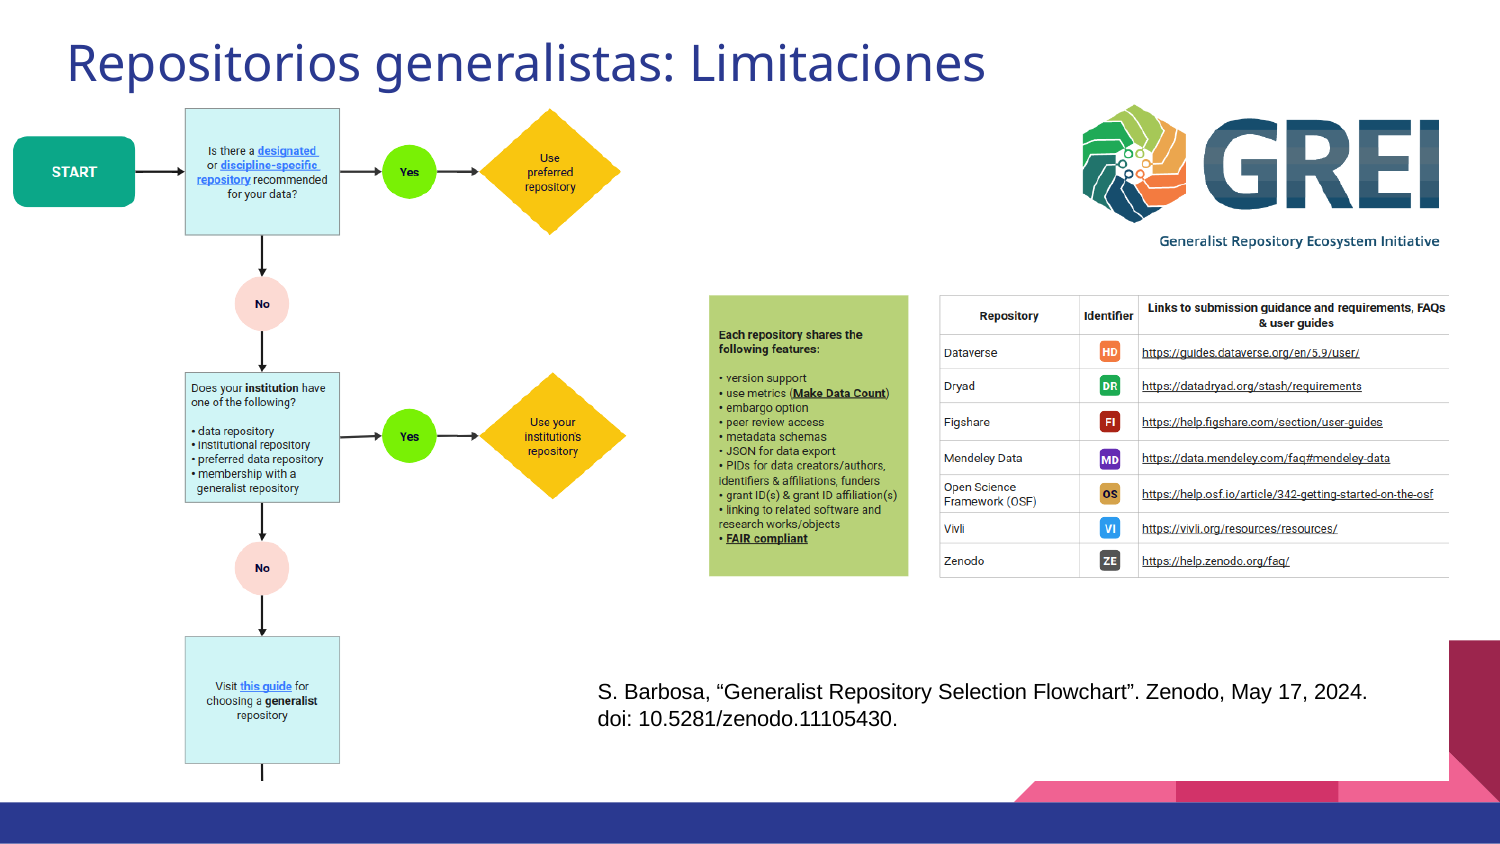

# Repositorios generalistas: Limitaciones
S. Barbosa, “Generalist Repository Selection Flowchart”. Zenodo, May 17, 2024.
doi: 10.5281/zenodo.11105430.